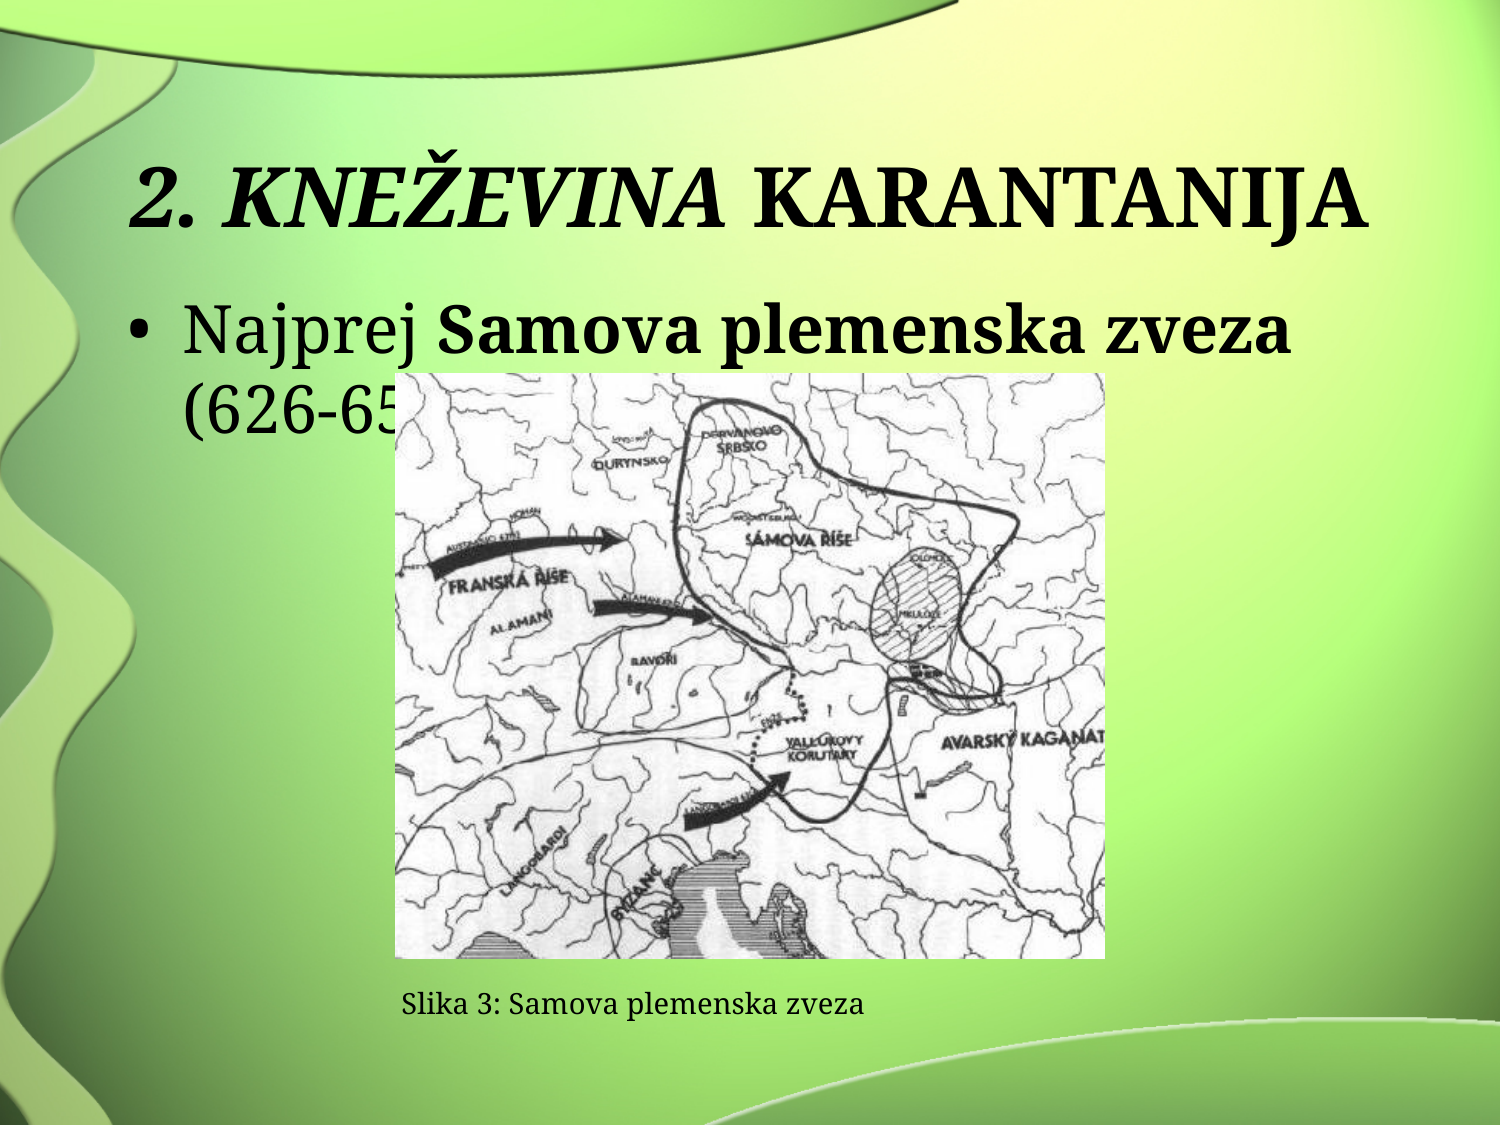

# 2. KNEŽEVINA KARANTANIJA
Najprej Samova plemenska zveza (626-658).
Slika 3: Samova plemenska zveza